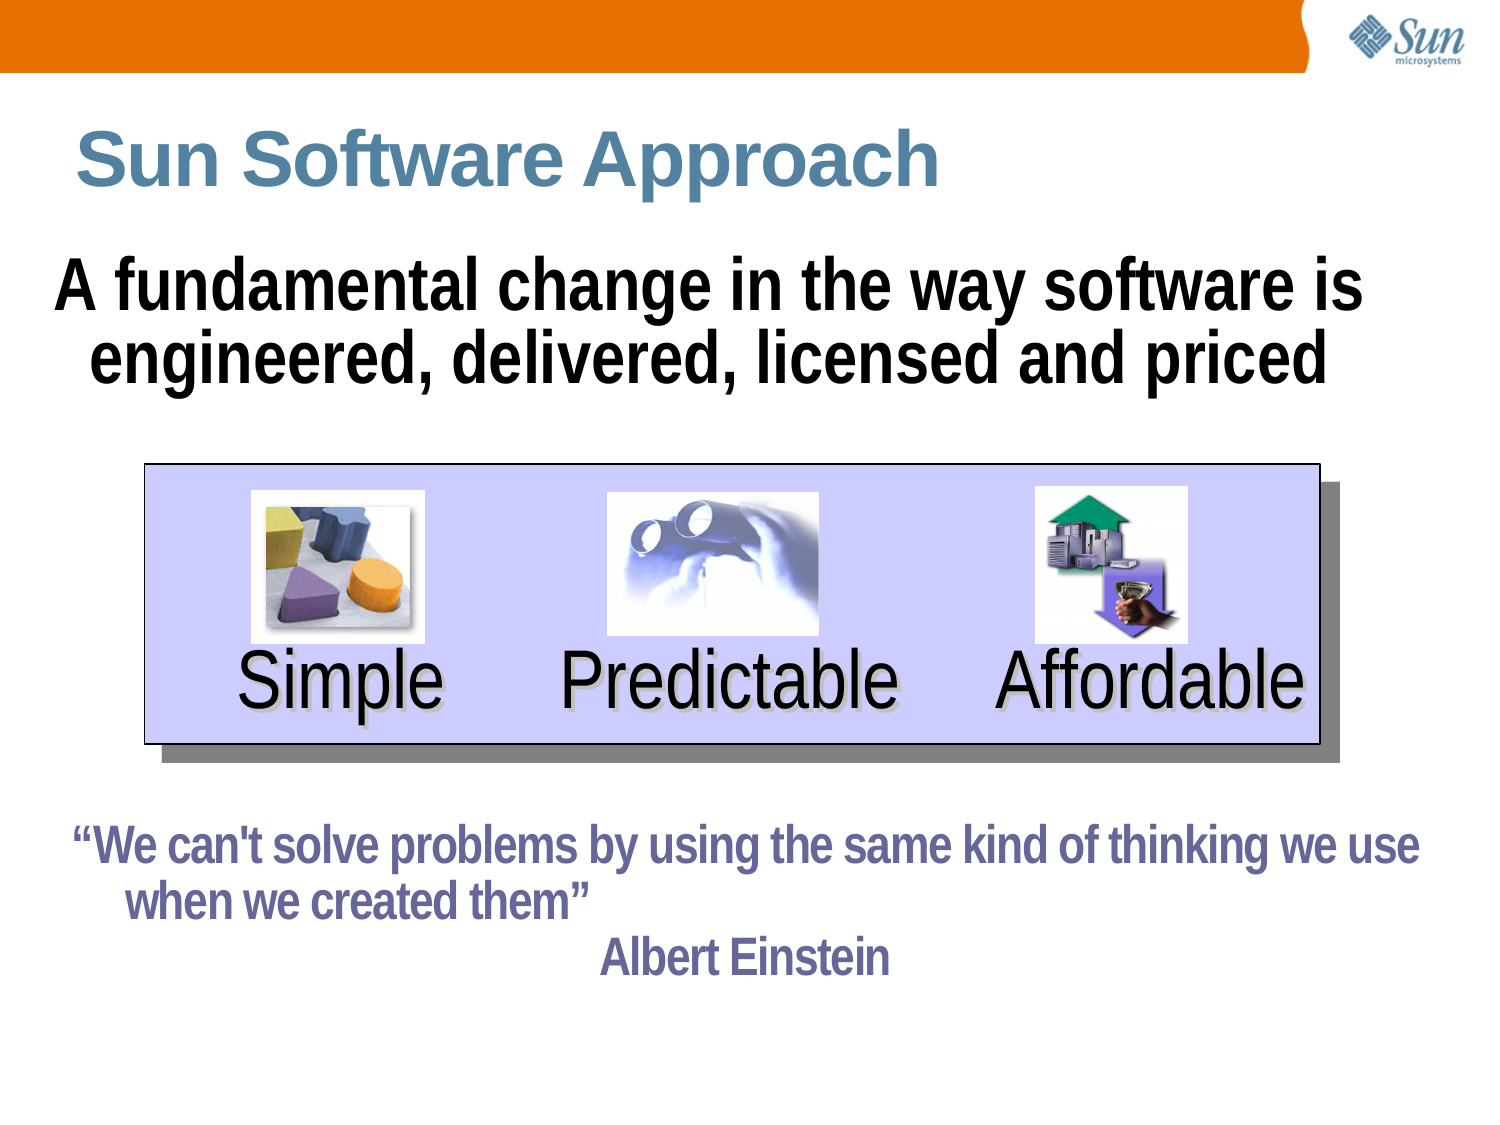

# Sun Software Approach
A fundamental change in the way software is engineered, delivered, licensed and priced
Simple Predictable Affordable
“We can't solve problems by using the same kind of thinking we use when we created them” Albert Einstein